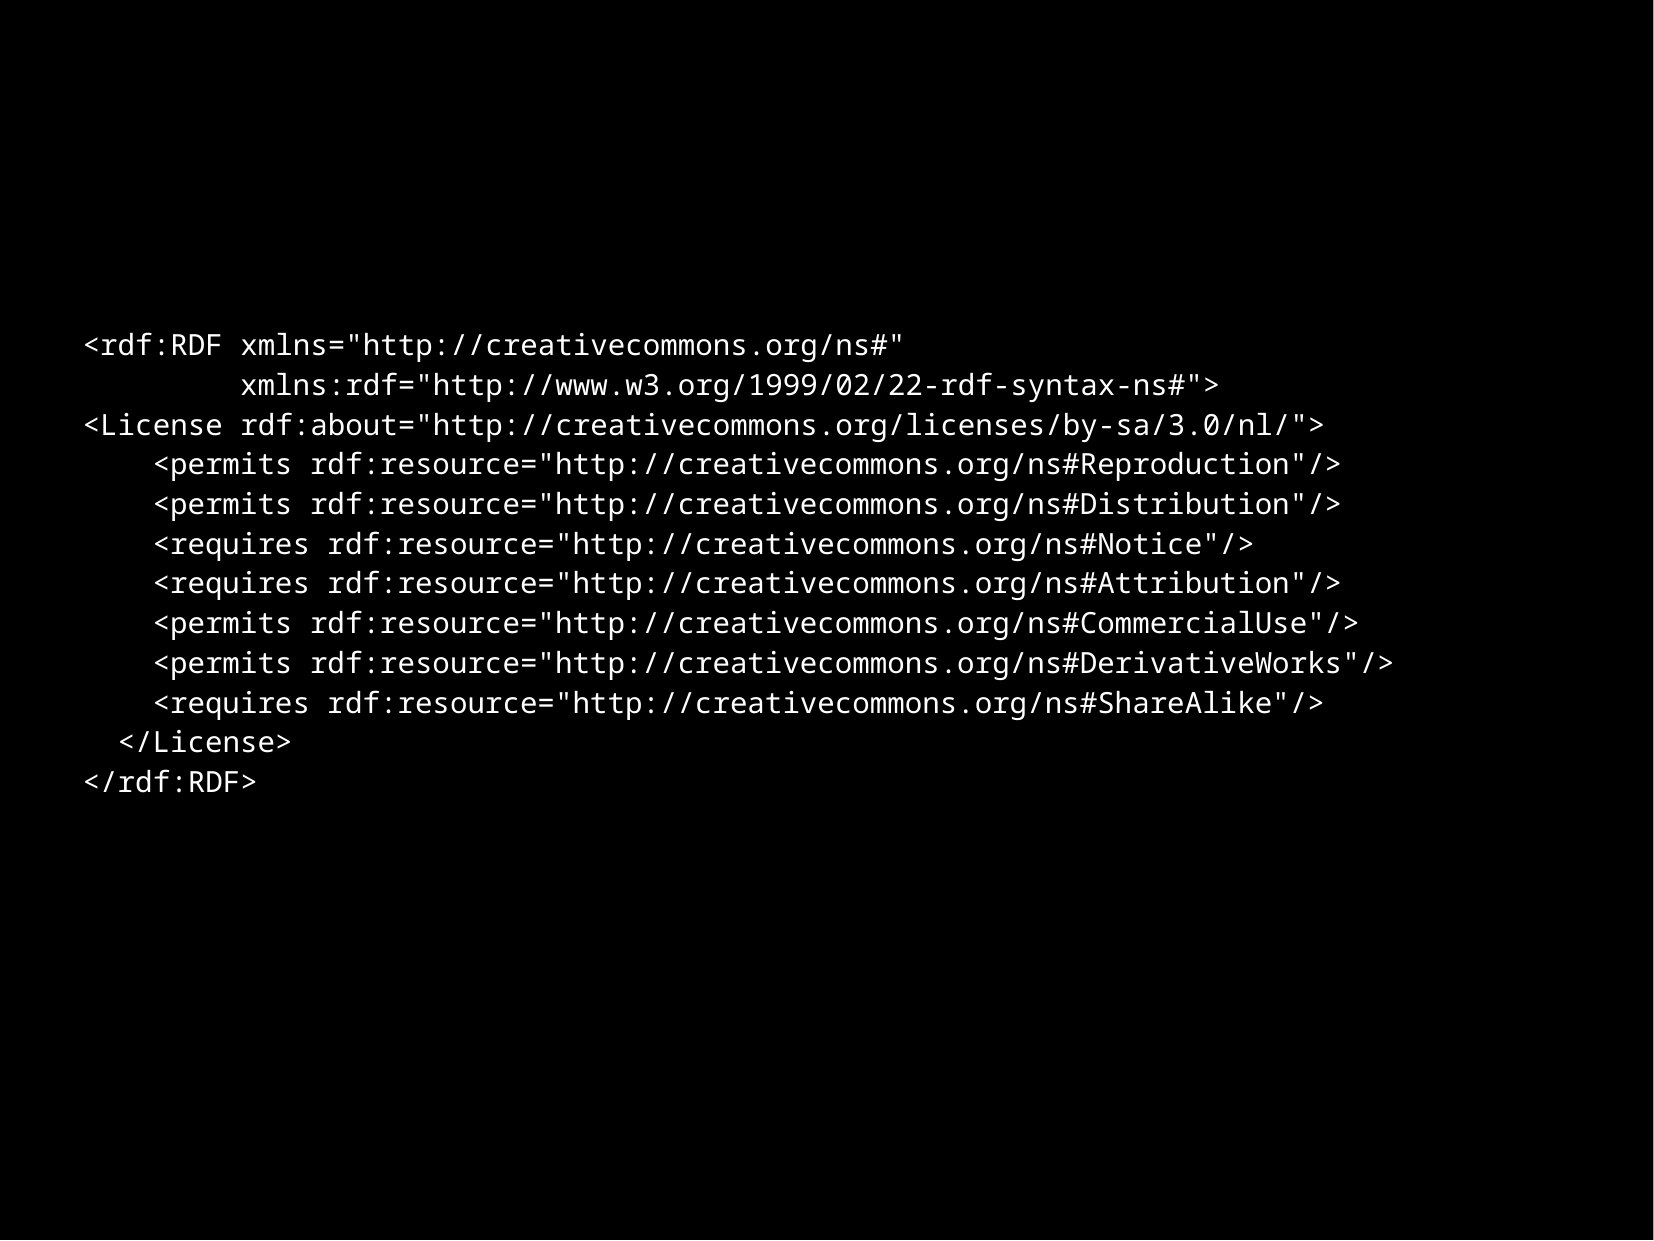

# <rdf:RDF xmlns="http://creativecommons.org/ns#"
 xmlns:rdf="http://www.w3.org/1999/02/22-rdf-syntax-ns#">
<License rdf:about="http://creativecommons.org/licenses/by-sa/3.0/nl/">
 <permits rdf:resource="http://creativecommons.org/ns#Reproduction"/>
 <permits rdf:resource="http://creativecommons.org/ns#Distribution"/>
 <requires rdf:resource="http://creativecommons.org/ns#Notice"/>
 <requires rdf:resource="http://creativecommons.org/ns#Attribution"/>
 <permits rdf:resource="http://creativecommons.org/ns#CommercialUse"/>
 <permits rdf:resource="http://creativecommons.org/ns#DerivativeWorks"/>
 <requires rdf:resource="http://creativecommons.org/ns#ShareAlike"/>
 </License>
</rdf:RDF>